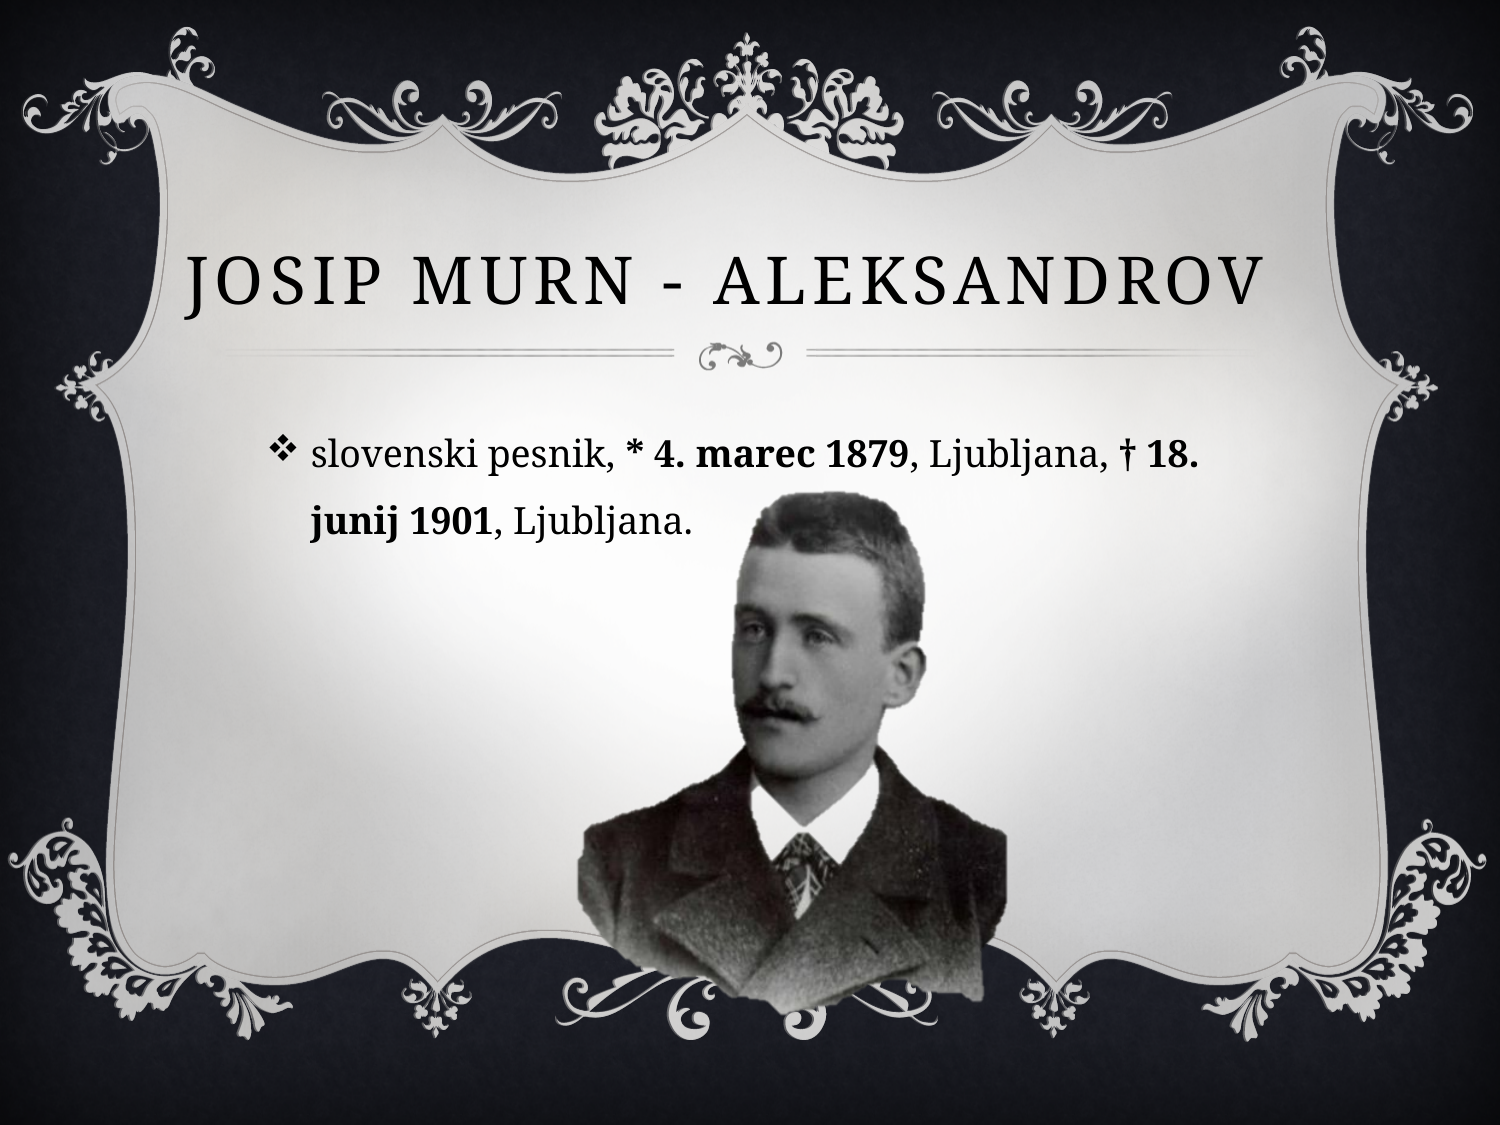

# Josip Murn - Aleksandrov
slovenski pesnik, * 4. marec 1879, Ljubljana, † 18. junij 1901, Ljubljana.